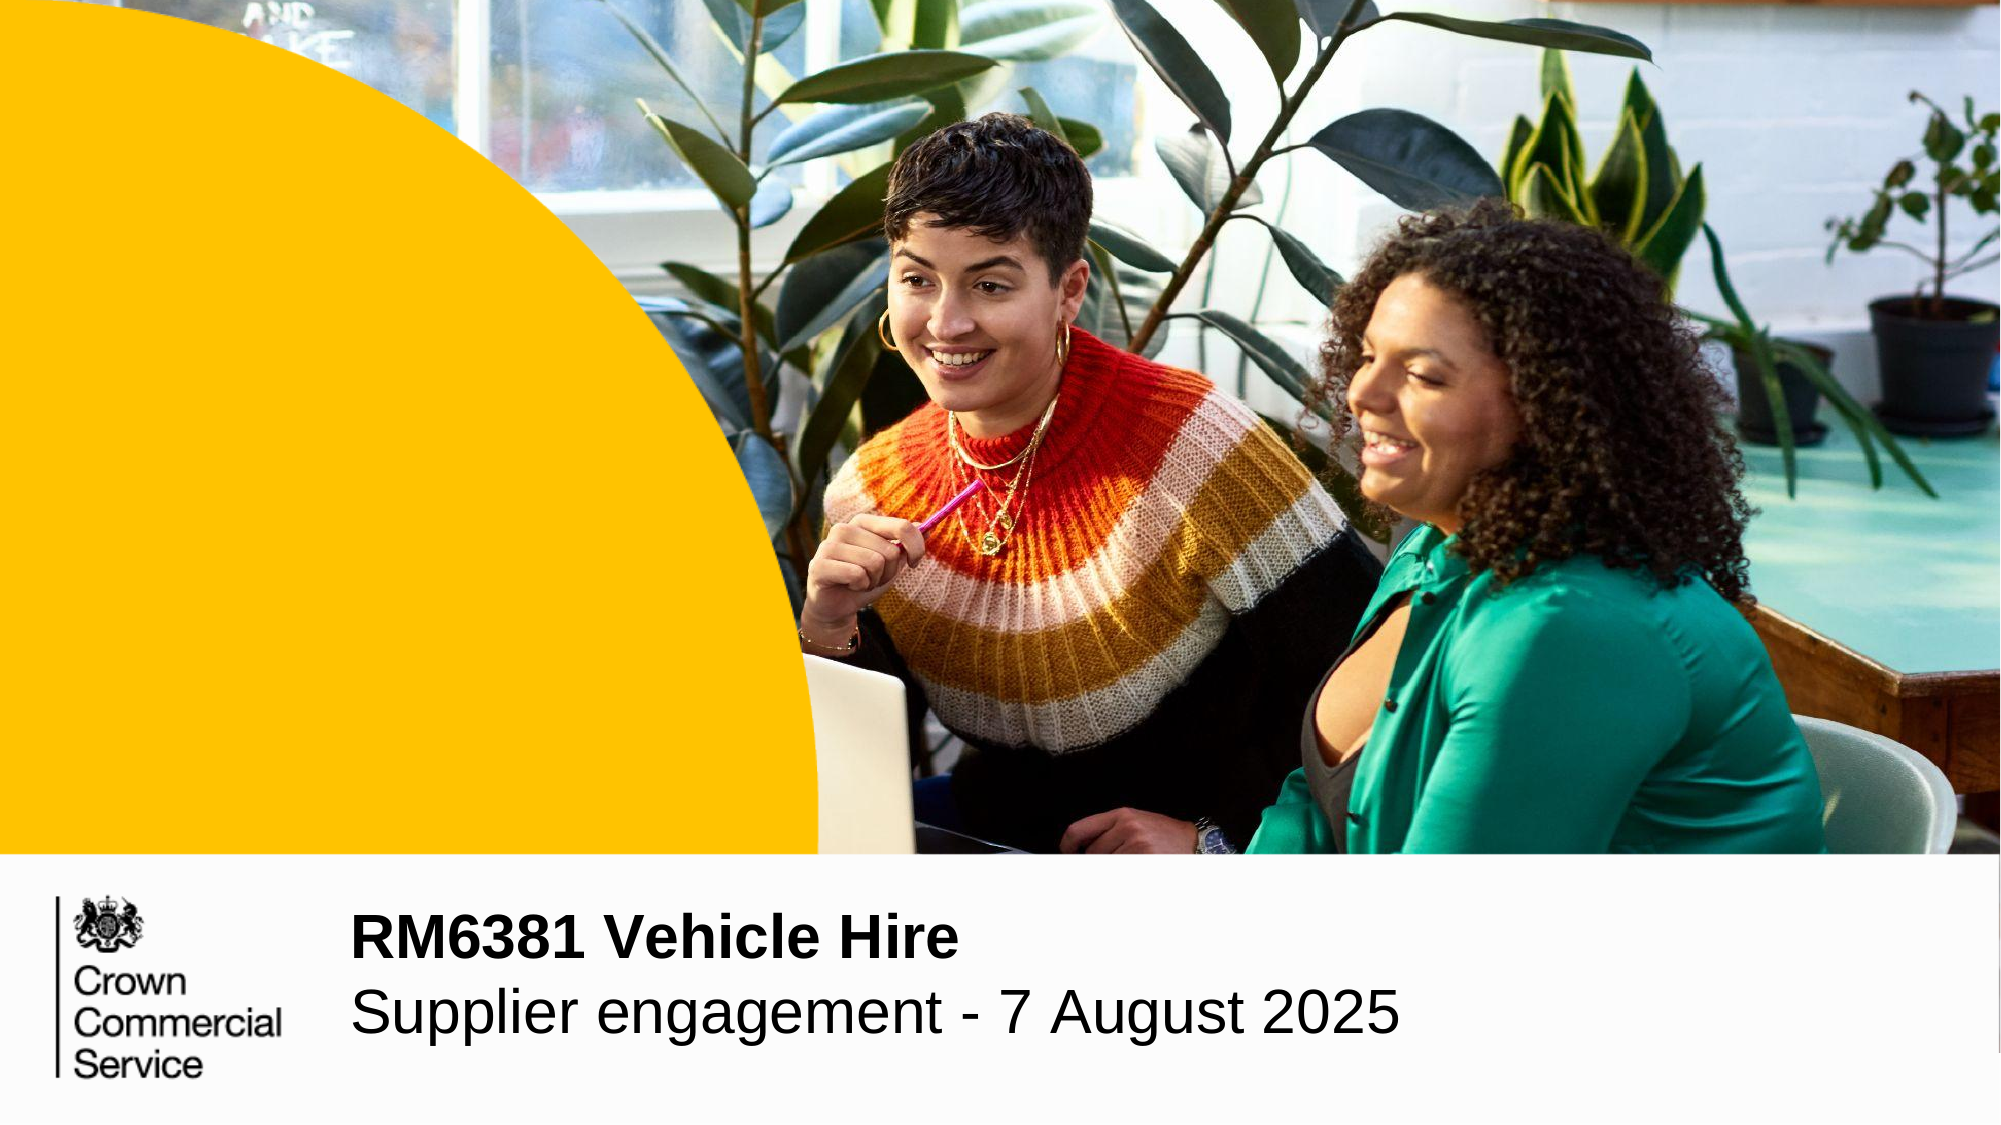

RM6381 Vehicle Hire
Supplier engagement - 7 August 2025